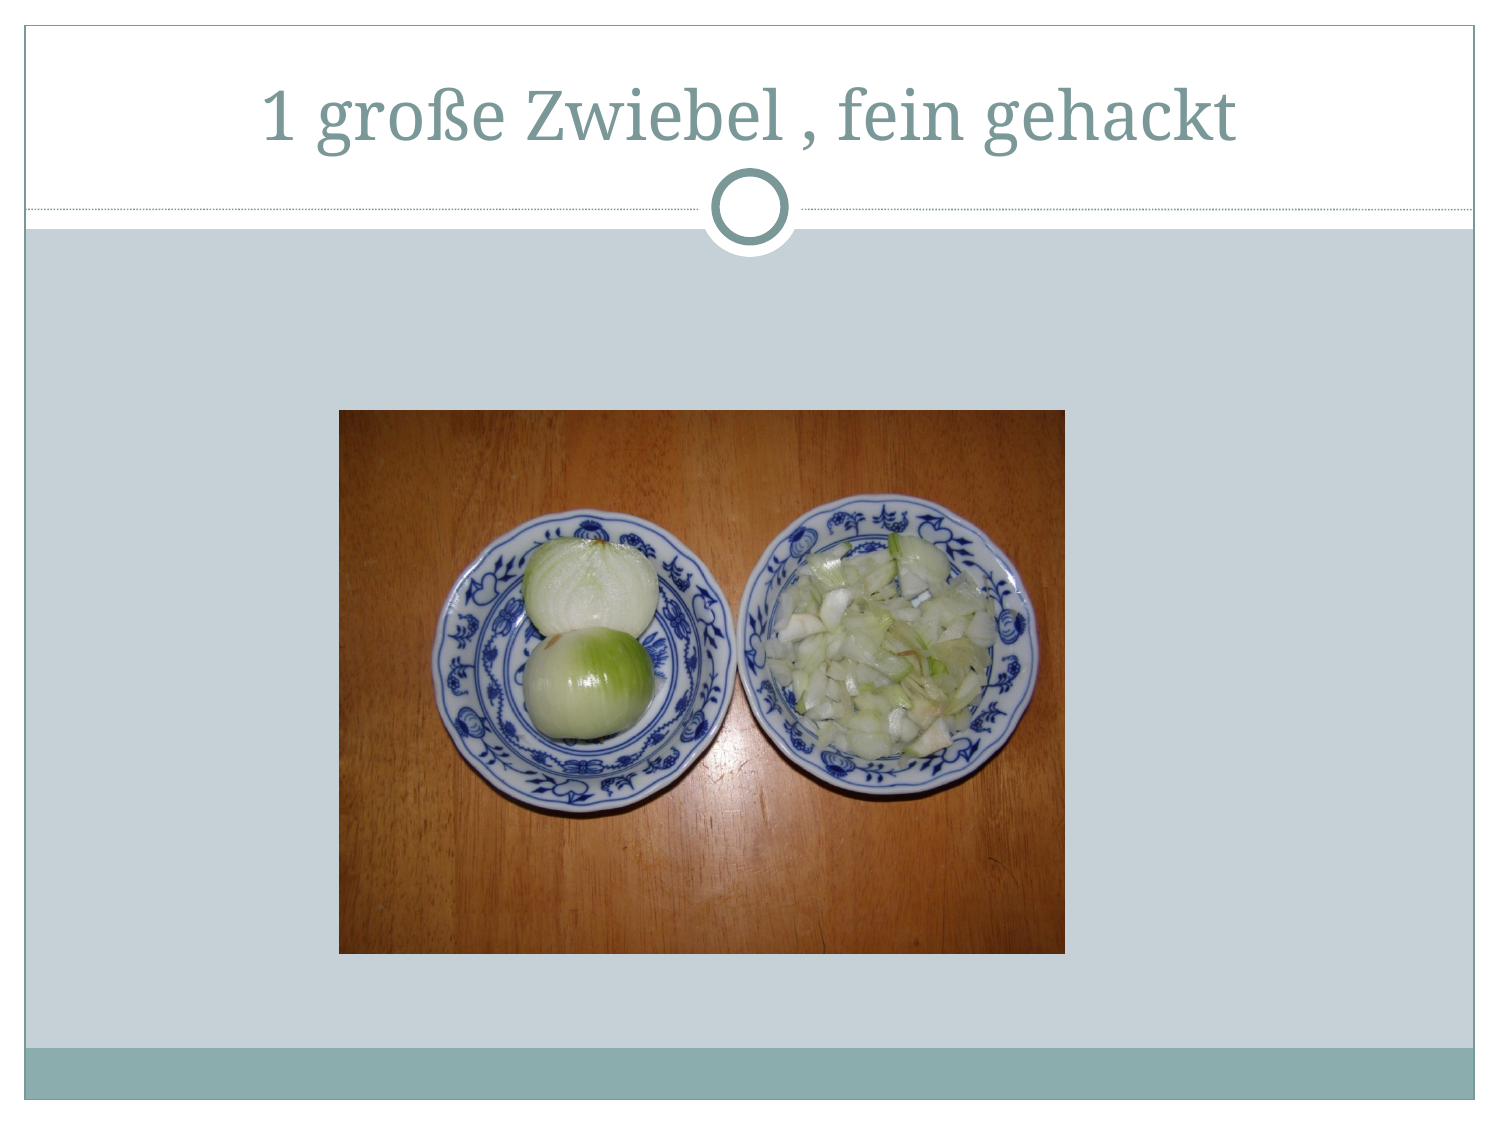

# 1 große Zwiebel , fein gehackt